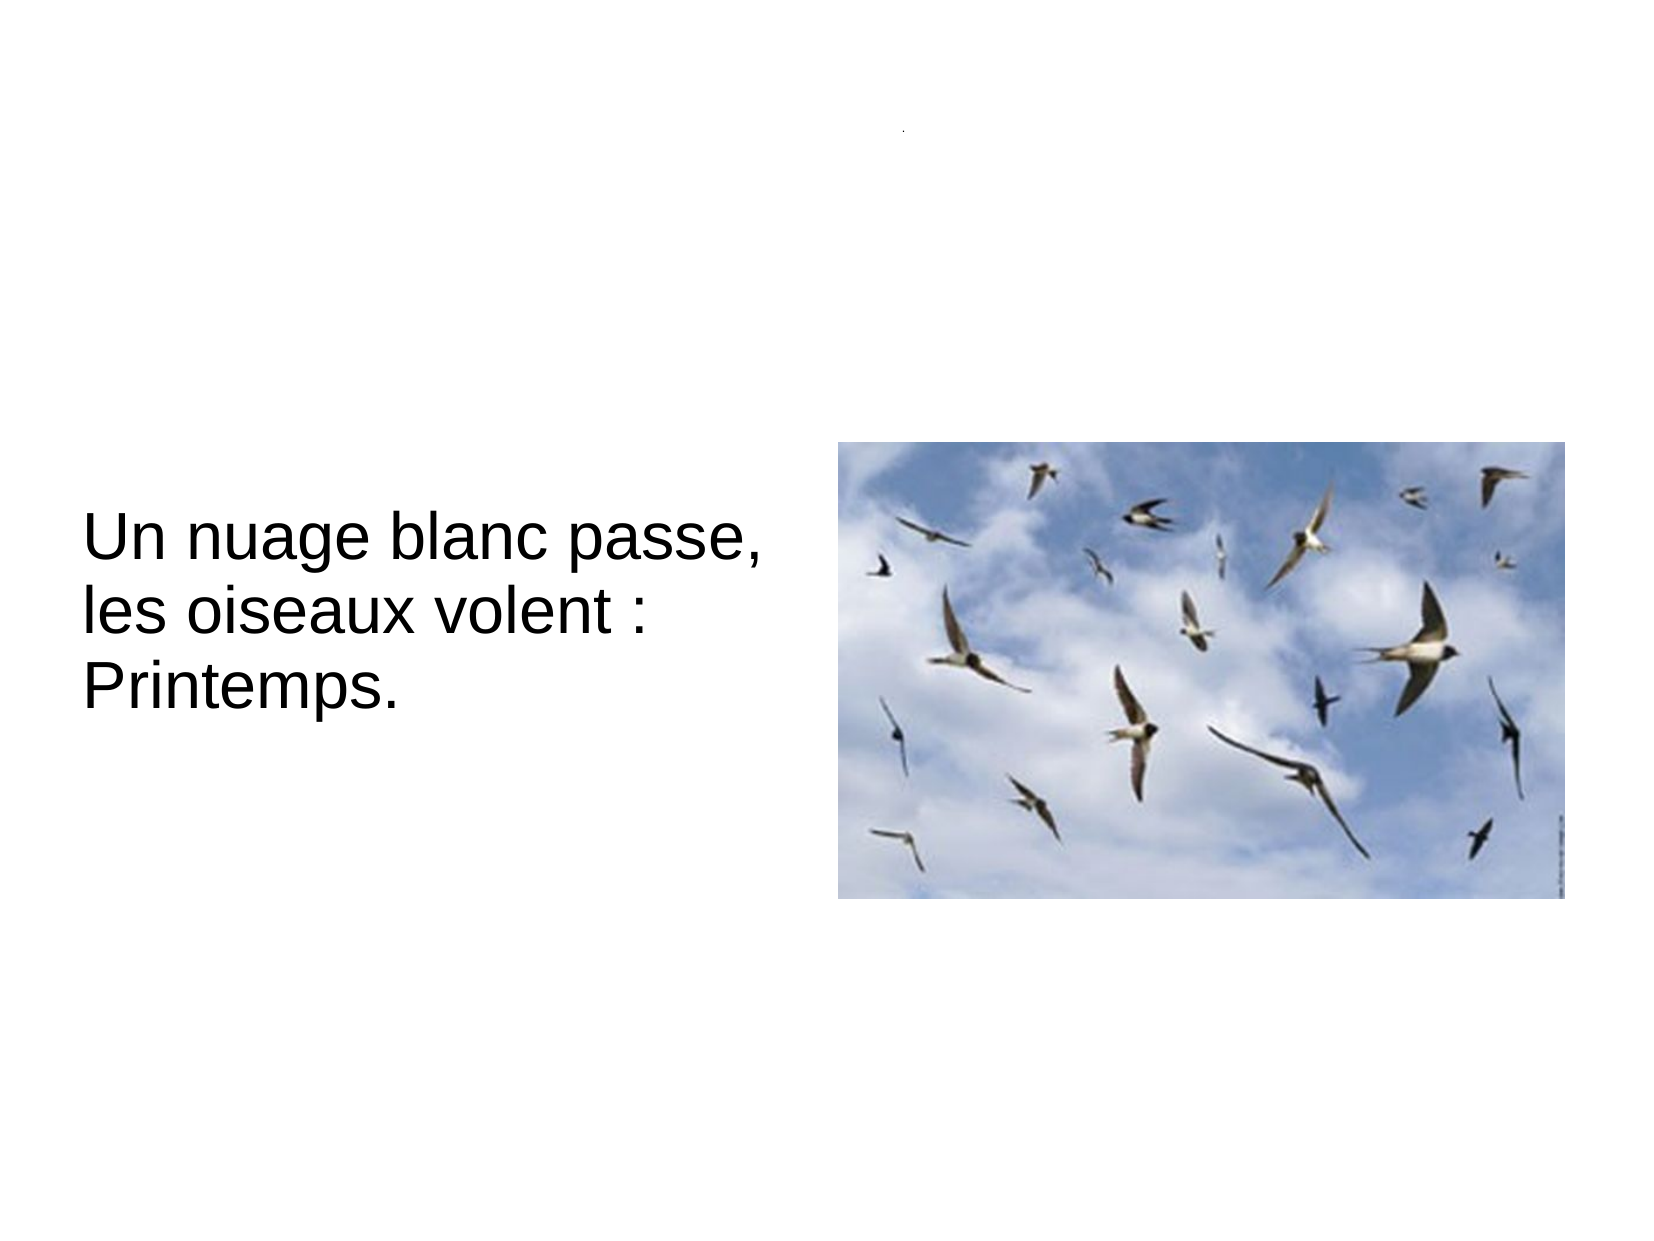

# .
Un nuage blanc passe, les oiseaux volent : Printemps.